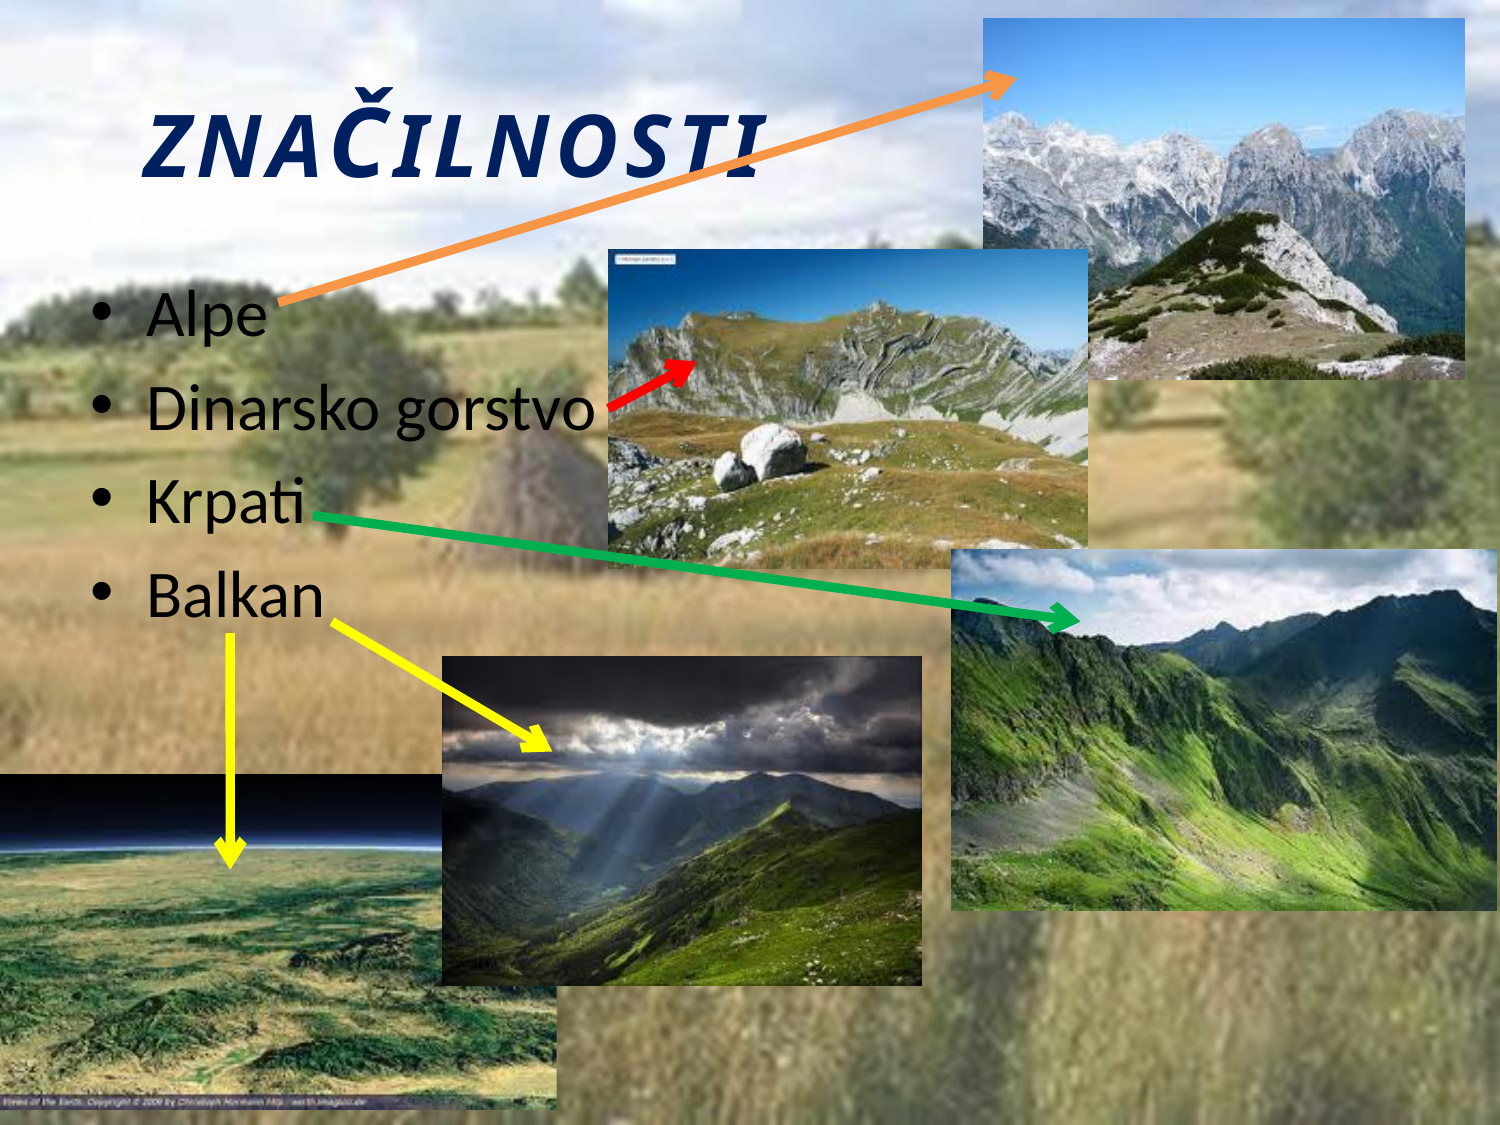

# ZNAČILNOSTI
Alpe
Dinarsko gorstvo
Krpati
Balkan